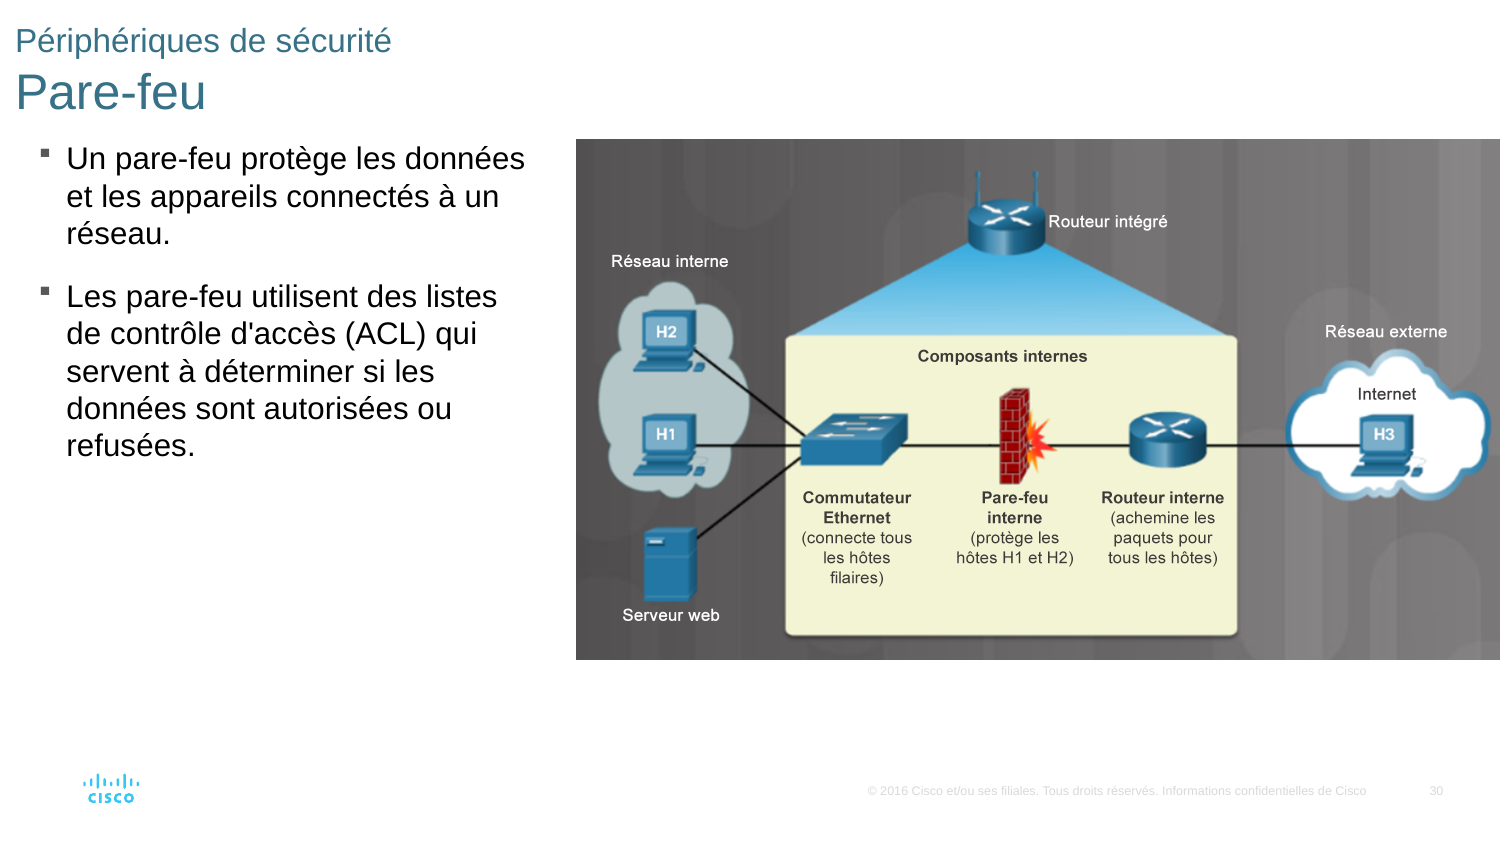

# Périphériques de sécurité Pare-feu
Un pare-feu protège les données et les appareils connectés à un réseau.
Les pare-feu utilisent des listes de contrôle d'accès (ACL) qui servent à déterminer si les données sont autorisées ou refusées.